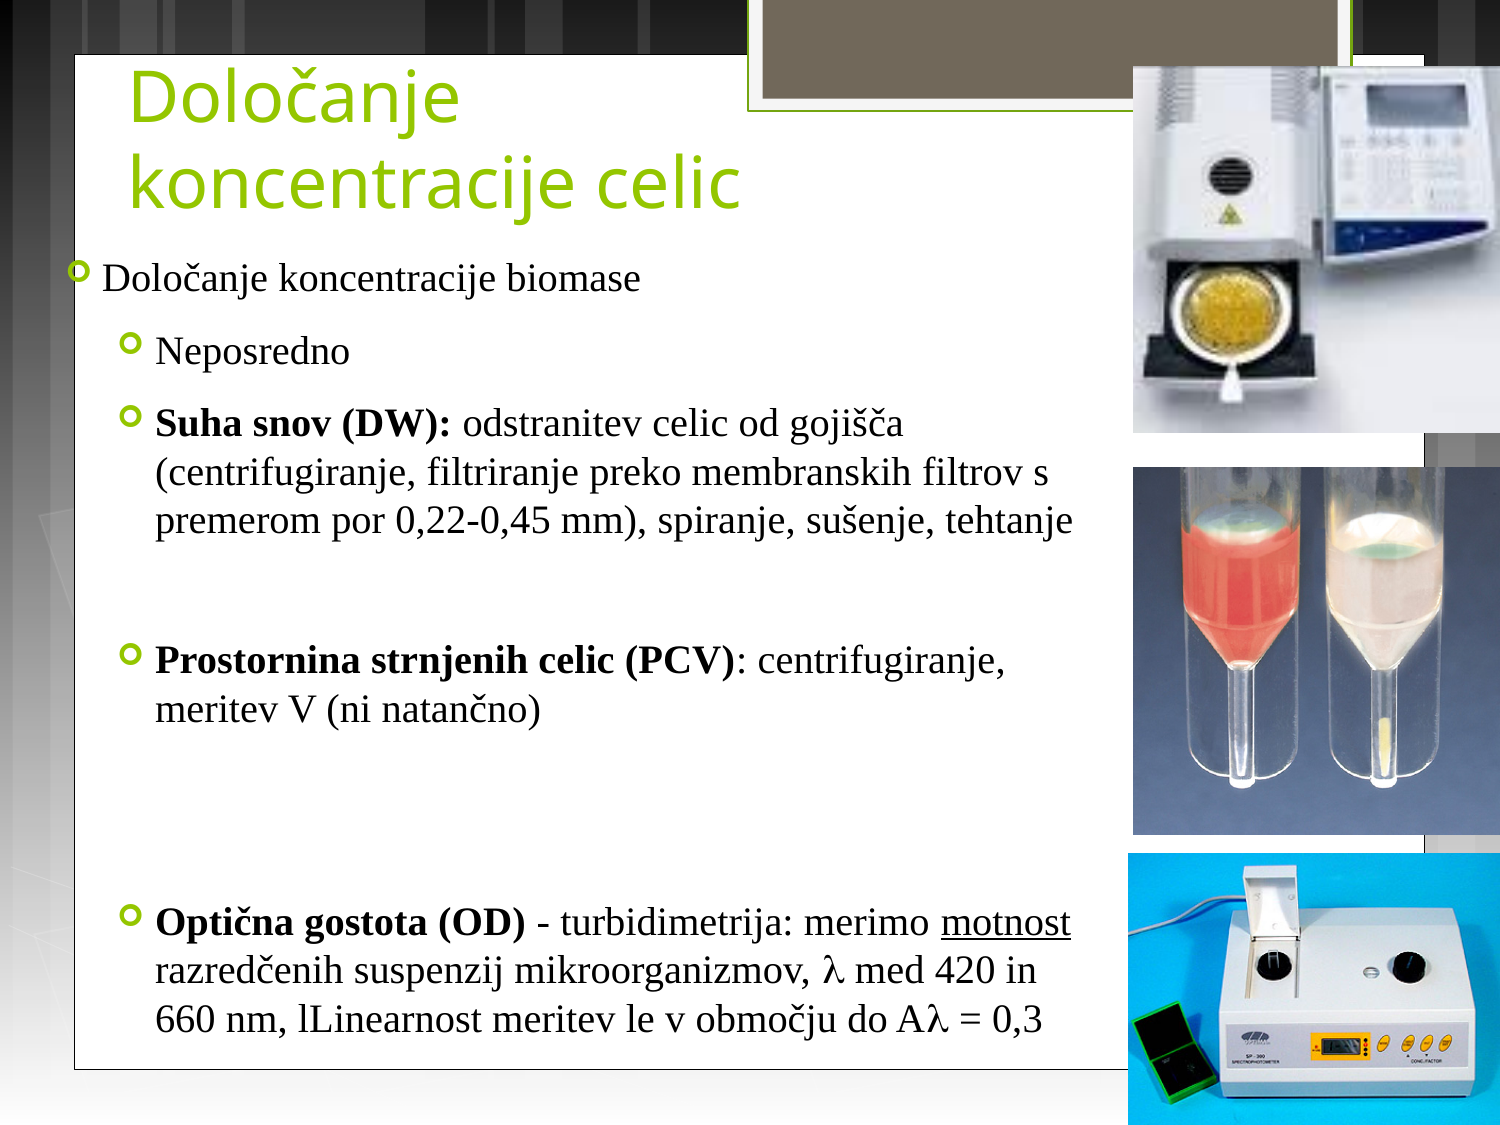

# Določanje koncentracije celic
Določanje koncentracije biomase
Neposredno
Suha snov (DW): odstranitev celic od gojišča (centrifugiranje, filtriranje preko membranskih filtrov s premerom por 0,22-0,45 mm), spiranje, sušenje, tehtanje
Prostornina strnjenih celic (PCV): centrifugiranje, meritev V (ni natančno)
Optična gostota (OD) - turbidimetrija: merimo motnost razredčenih suspenzij mikroorganizmov,  med 420 in 660 nm, lLinearnost meritev le v območju do A = 0,3